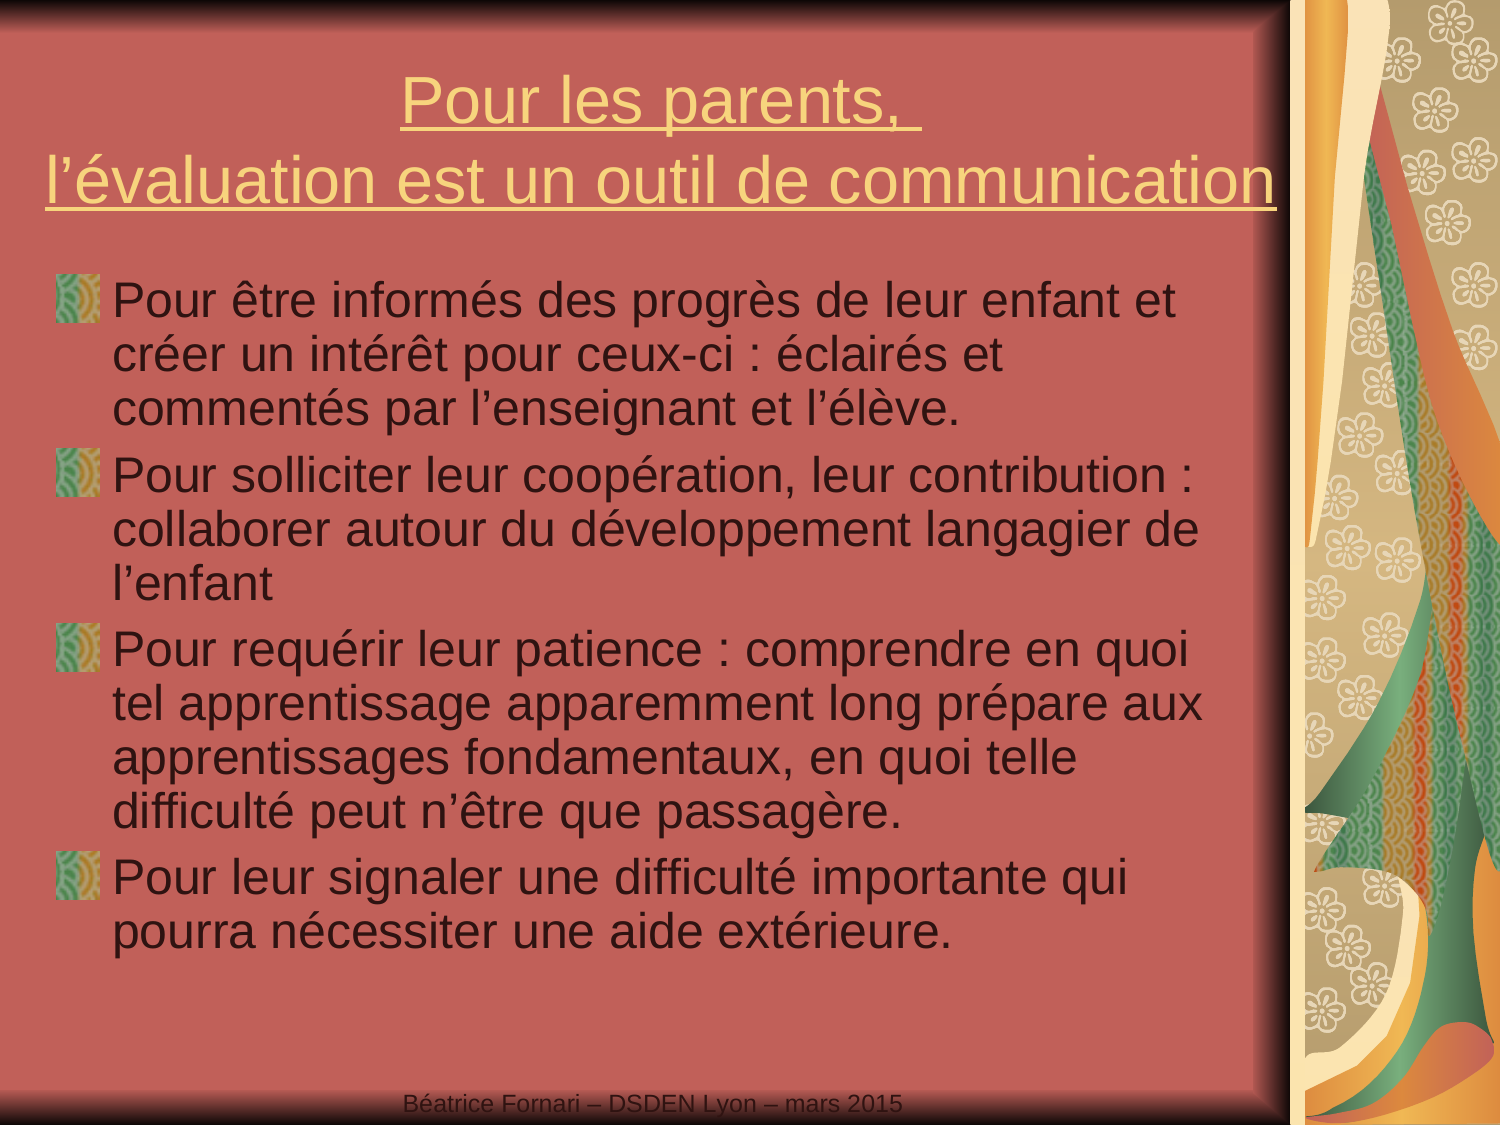

# Pour les parents, l’évaluation est un outil de communication
Pour être informés des progrès de leur enfant et créer un intérêt pour ceux-ci : éclairés et commentés par l’enseignant et l’élève.
Pour solliciter leur coopération, leur contribution : collaborer autour du développement langagier de l’enfant
Pour requérir leur patience : comprendre en quoi tel apprentissage apparemment long prépare aux apprentissages fondamentaux, en quoi telle difficulté peut n’être que passagère.
Pour leur signaler une difficulté importante qui pourra nécessiter une aide extérieure.
Béatrice Fornari – DSDEN Lyon – mars 2015